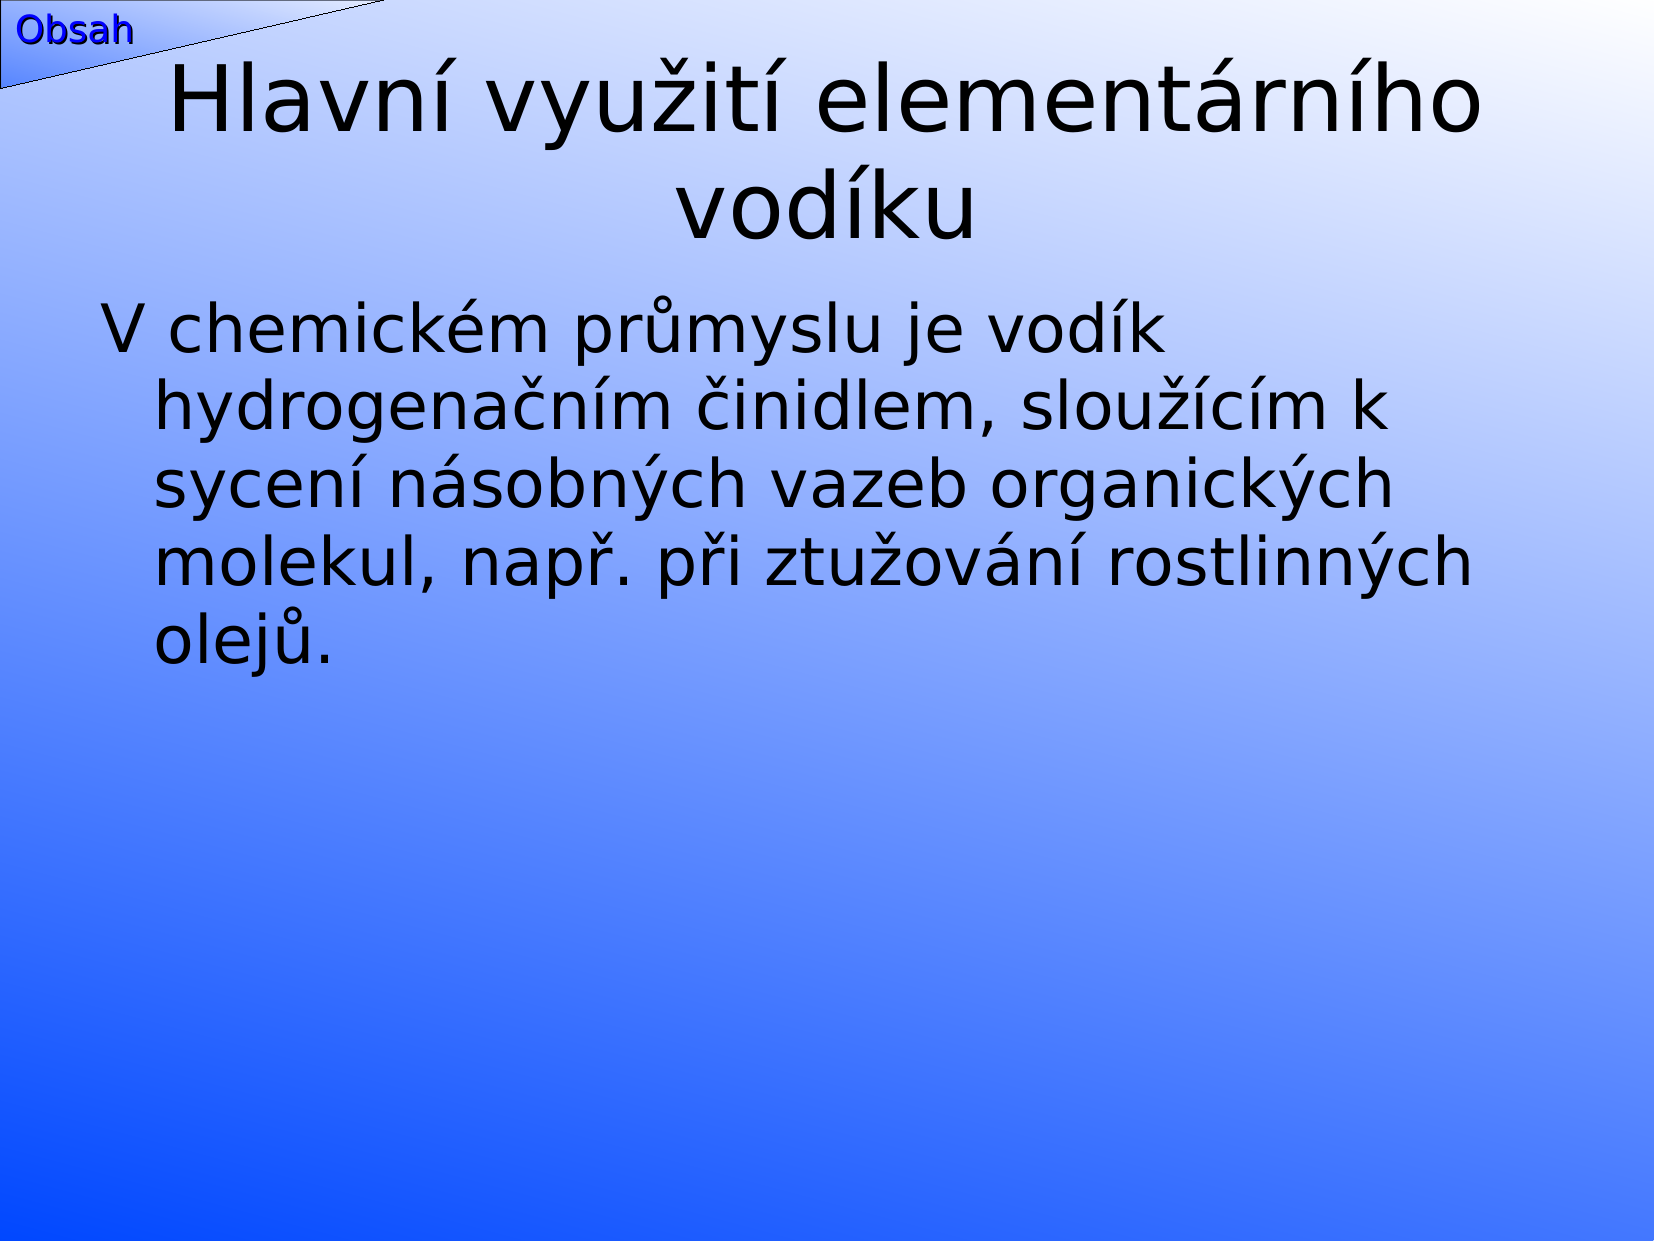

Obsah
# Hlavní využití elementárního vodíku
V chemickém průmyslu je vodík hydrogenačním činidlem, sloužícím k sycení násobných vazeb organických molekul, např. při ztužování rostlinných olejů.